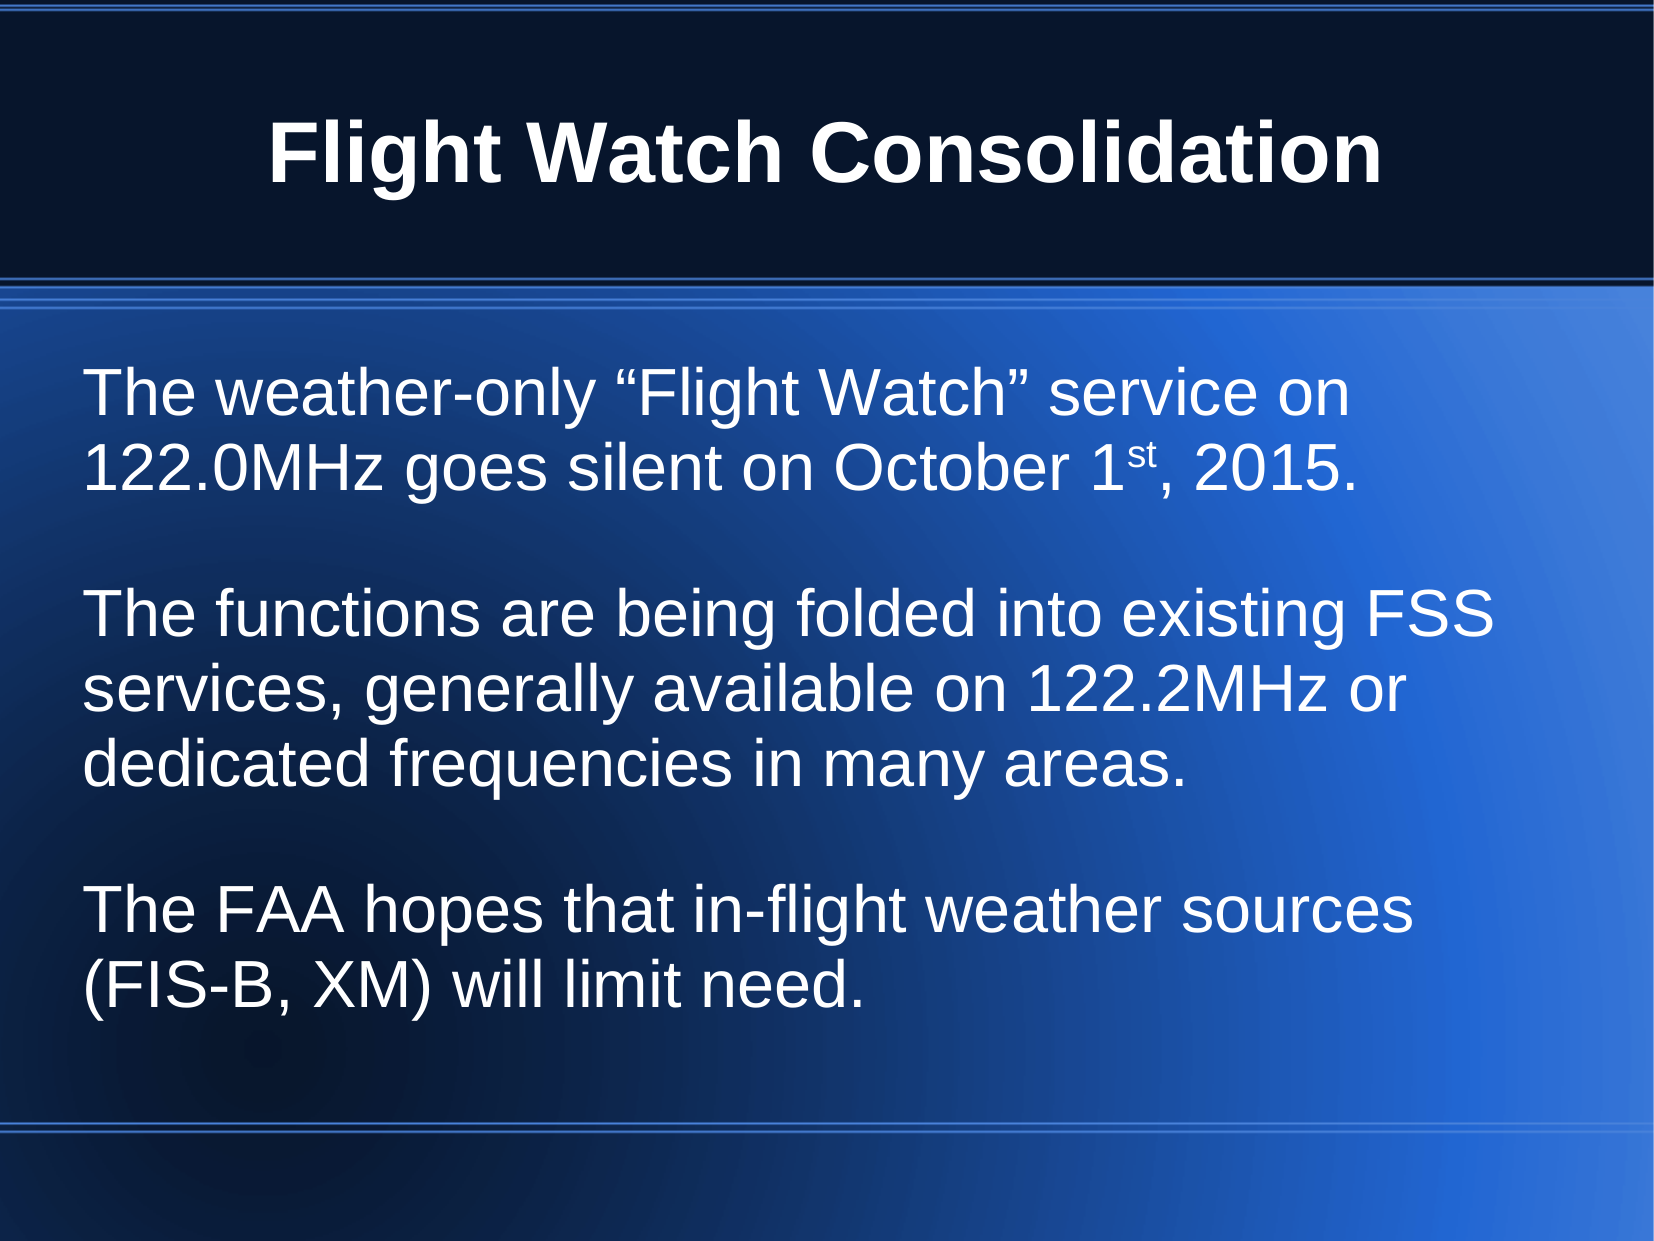

# Flight Watch Consolidation
The weather-only “Flight Watch” service on 122.0MHz goes silent on October 1st, 2015.
The functions are being folded into existing FSS services, generally available on 122.2MHz or dedicated frequencies in many areas.
The FAA hopes that in-flight weather sources (FIS-B, XM) will limit need.